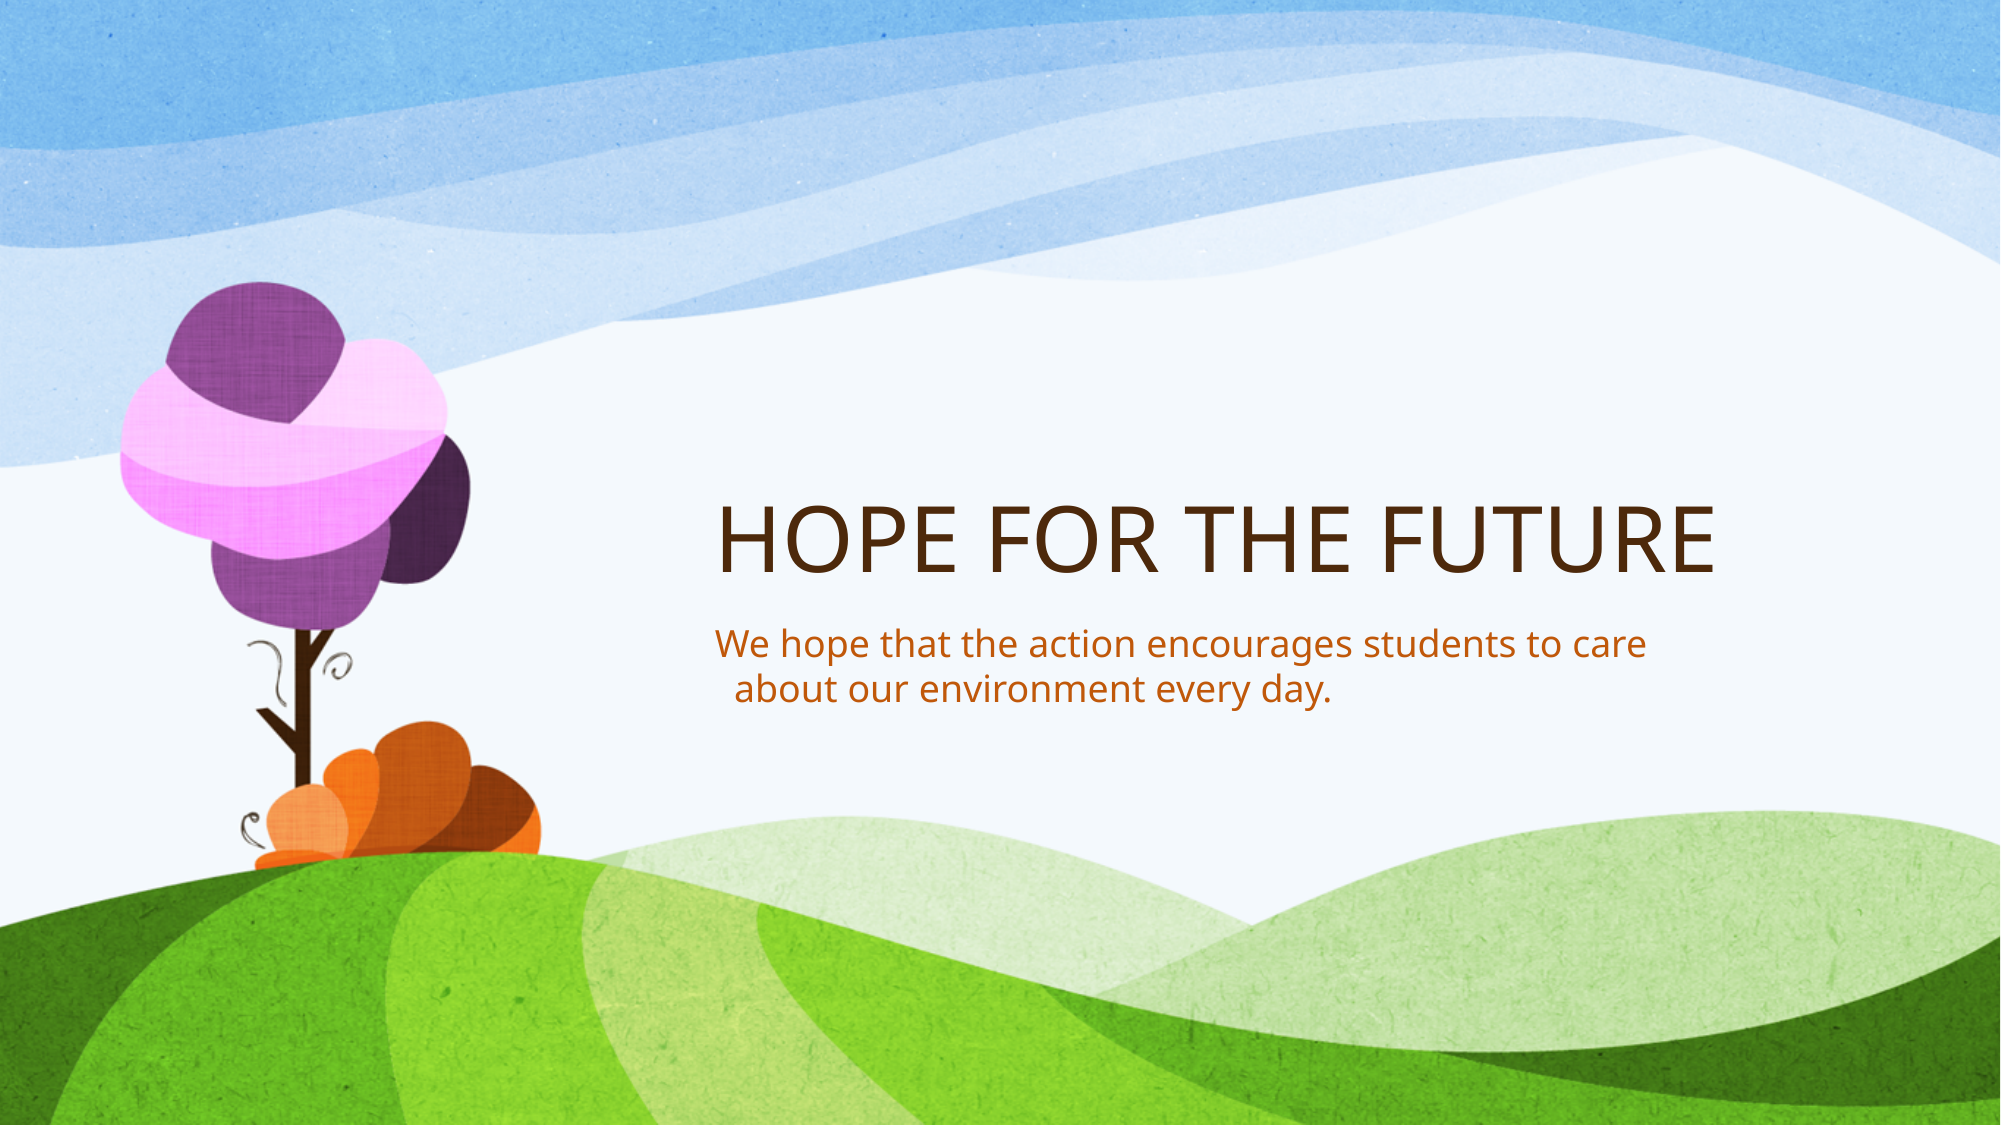

# HOPE FOR THE FUTURE
We hope that the action encourages students to care
  about our environment every day.